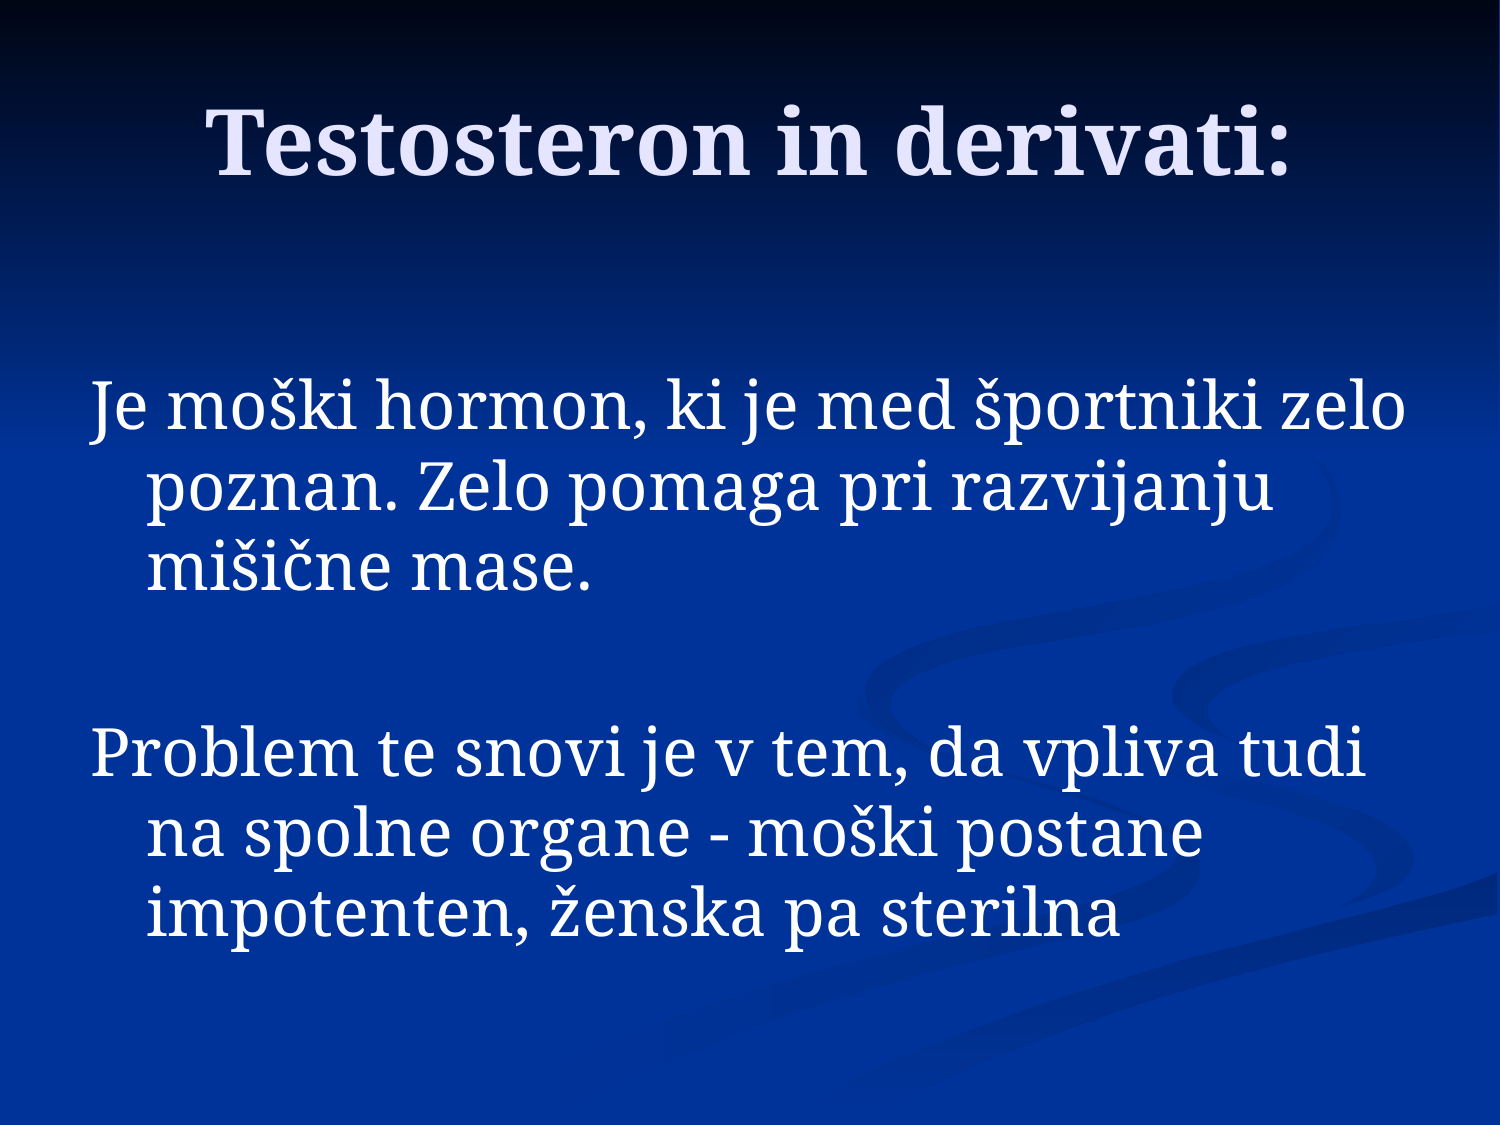

# Testosteron in derivati:
Je moški hormon, ki je med športniki zelo poznan. Zelo pomaga pri razvijanju mišične mase.
Problem te snovi je v tem, da vpliva tudi na spolne organe - moški postane impotenten, ženska pa sterilna